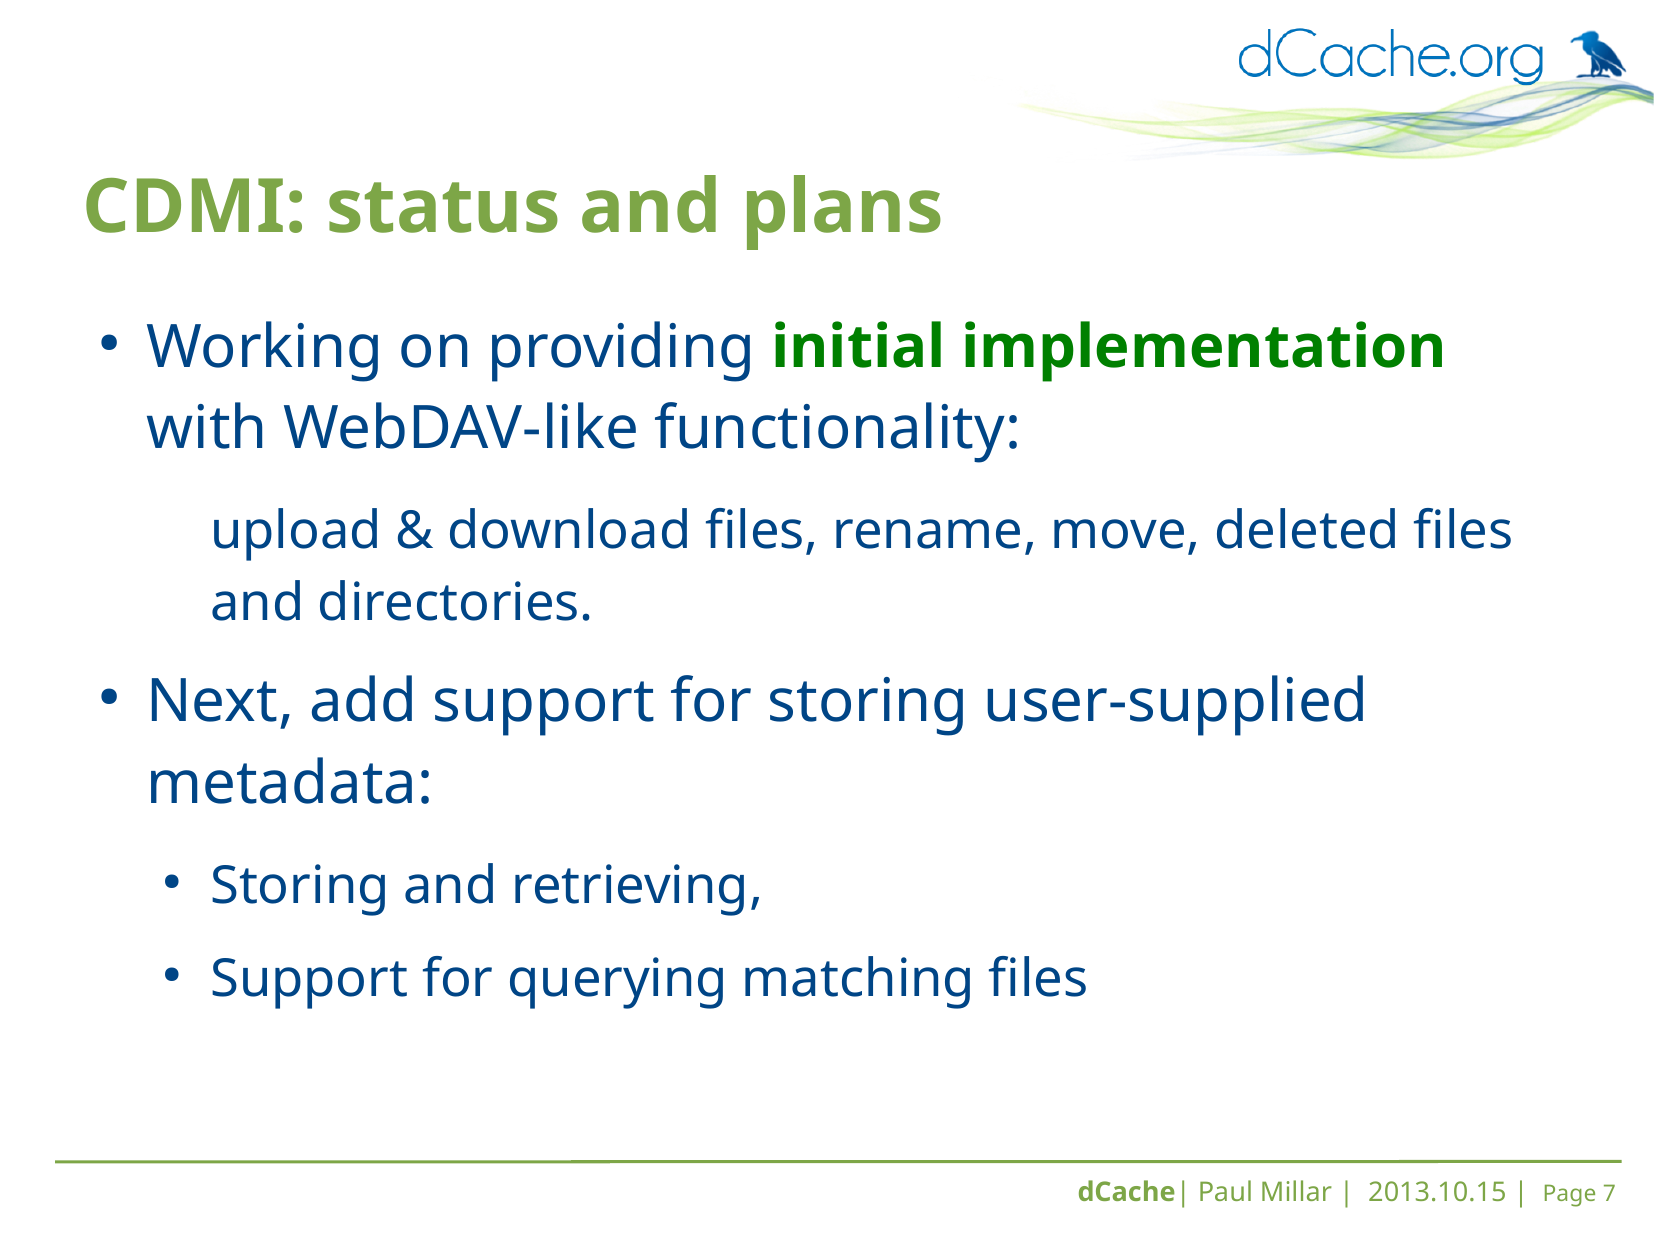

# CDMI: status and plans
Working on providing initial implementation with WebDAV-like functionality:
upload & download files, rename, move, deleted files and directories.
Next, add support for storing user-supplied metadata:
Storing and retrieving,
Support for querying matching files
7